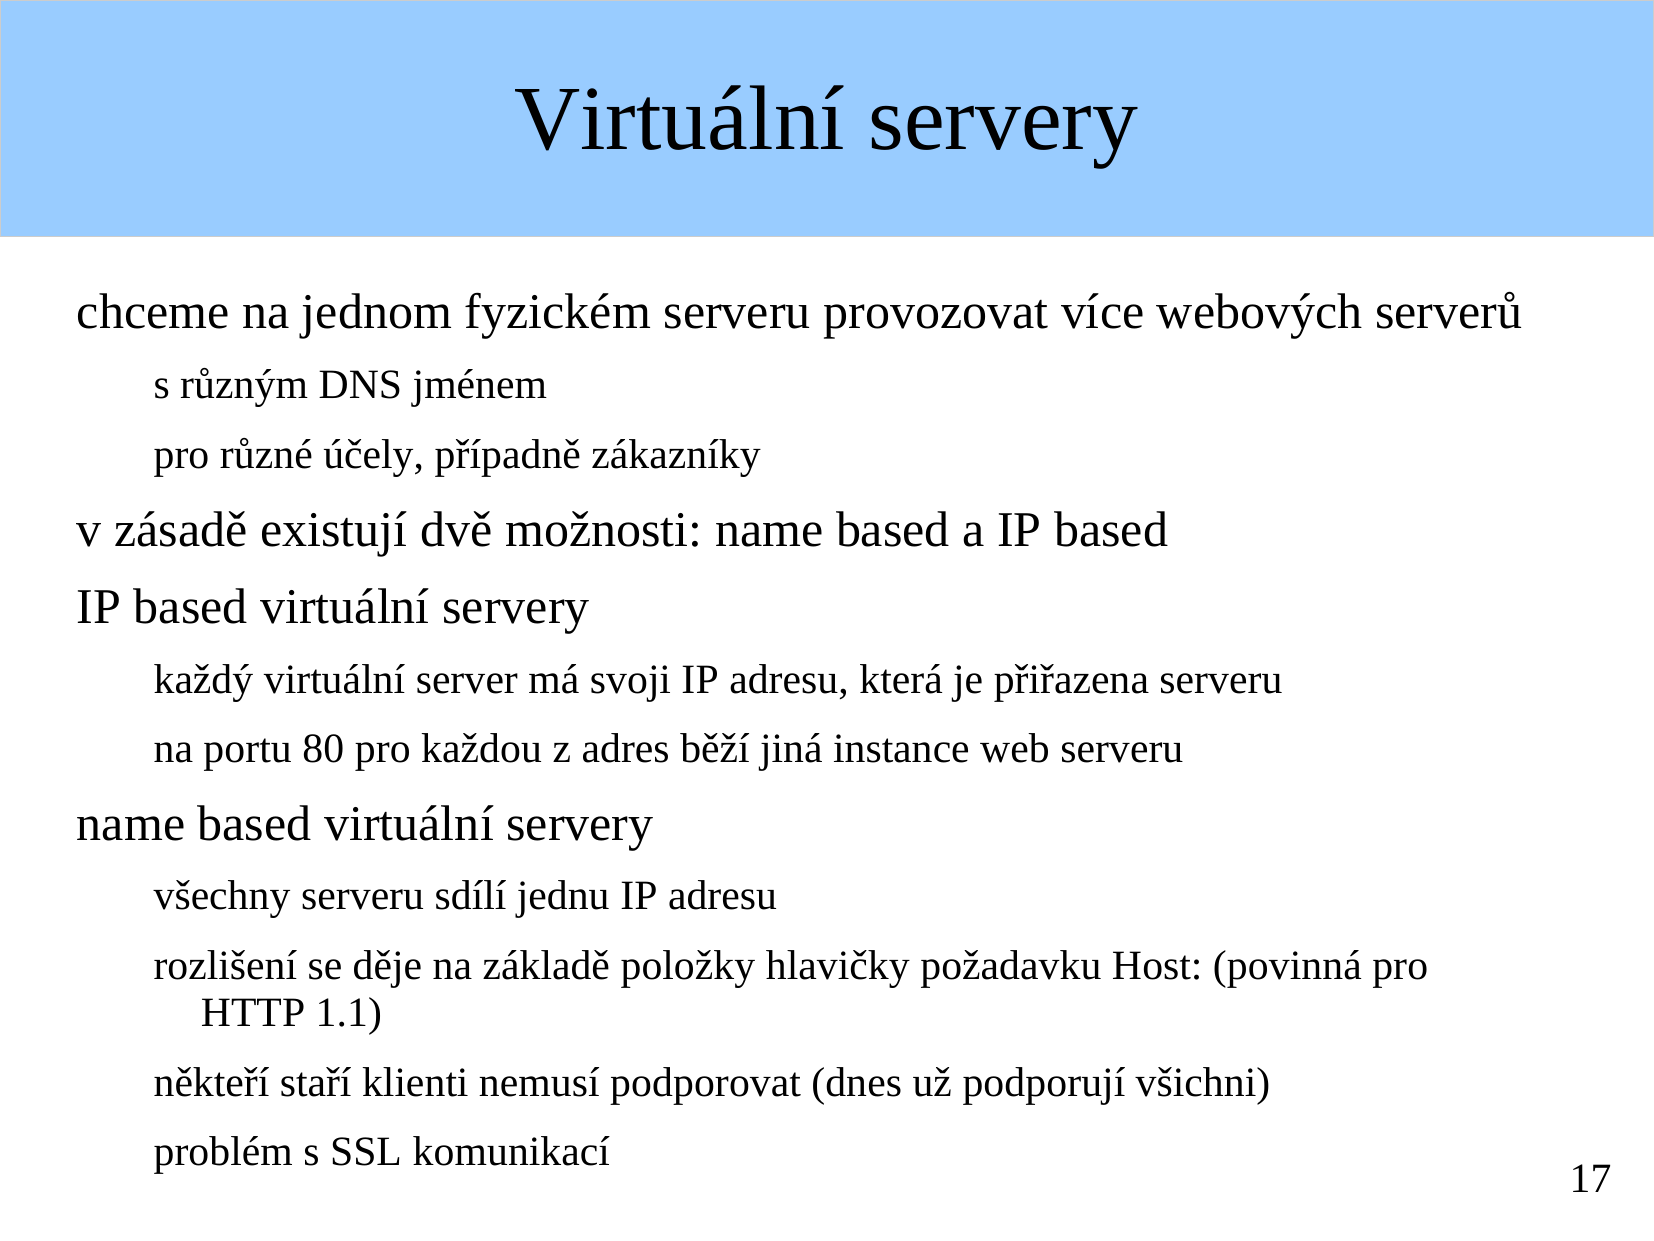

# Virtuální servery
chceme na jednom fyzickém serveru provozovat více webových serverů
s různým DNS jménem
pro různé účely, případně zákazníky
v zásadě existují dvě možnosti: name based a IP based
IP based virtuální servery
každý virtuální server má svoji IP adresu, která je přiřazena serveru
na portu 80 pro každou z adres běží jiná instance web serveru
name based virtuální servery
všechny serveru sdílí jednu IP adresu
rozlišení se děje na základě položky hlavičky požadavku Host: (povinná pro HTTP 1.1)
někteří staří klienti nemusí podporovat (dnes už podporují všichni)
problém s SSL komunikací